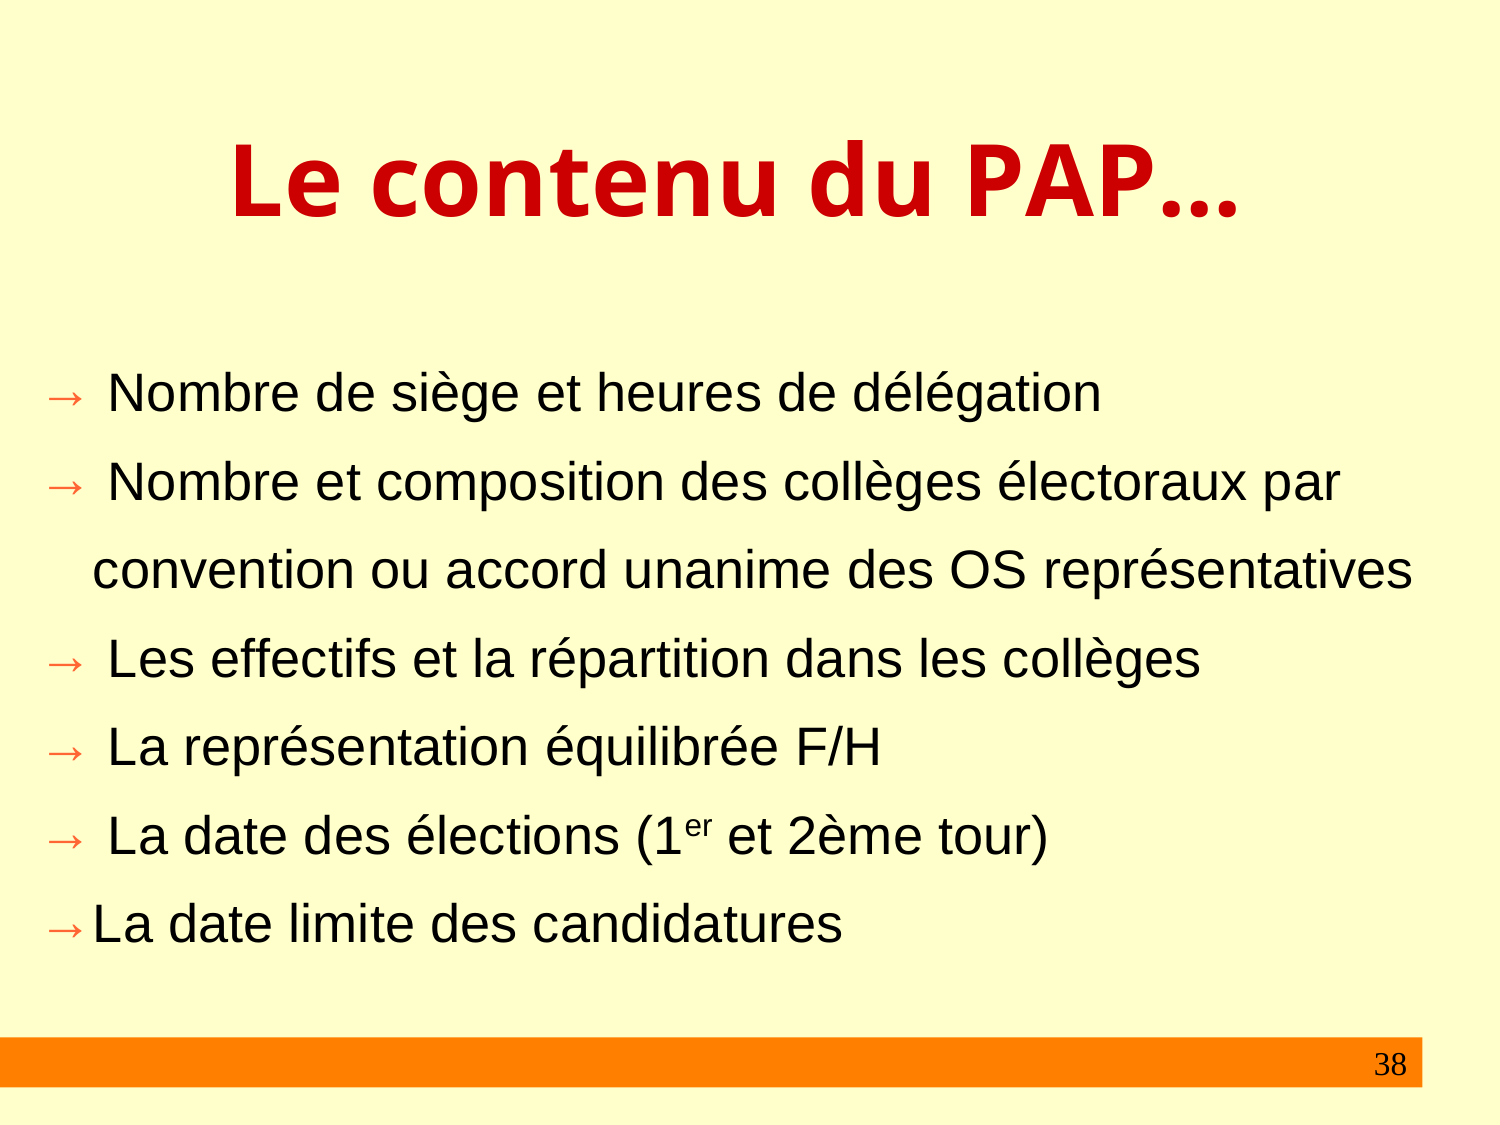

# Le contenu du PAP...
 Nombre de siège et heures de délégation
 Nombre et composition des collèges électoraux par
convention ou accord unanime des OS représentatives
 Les effectifs et la répartition dans les collèges
 La représentation équilibrée F/H
 La date des élections (1er et 2ème tour)
La date limite des candidatures